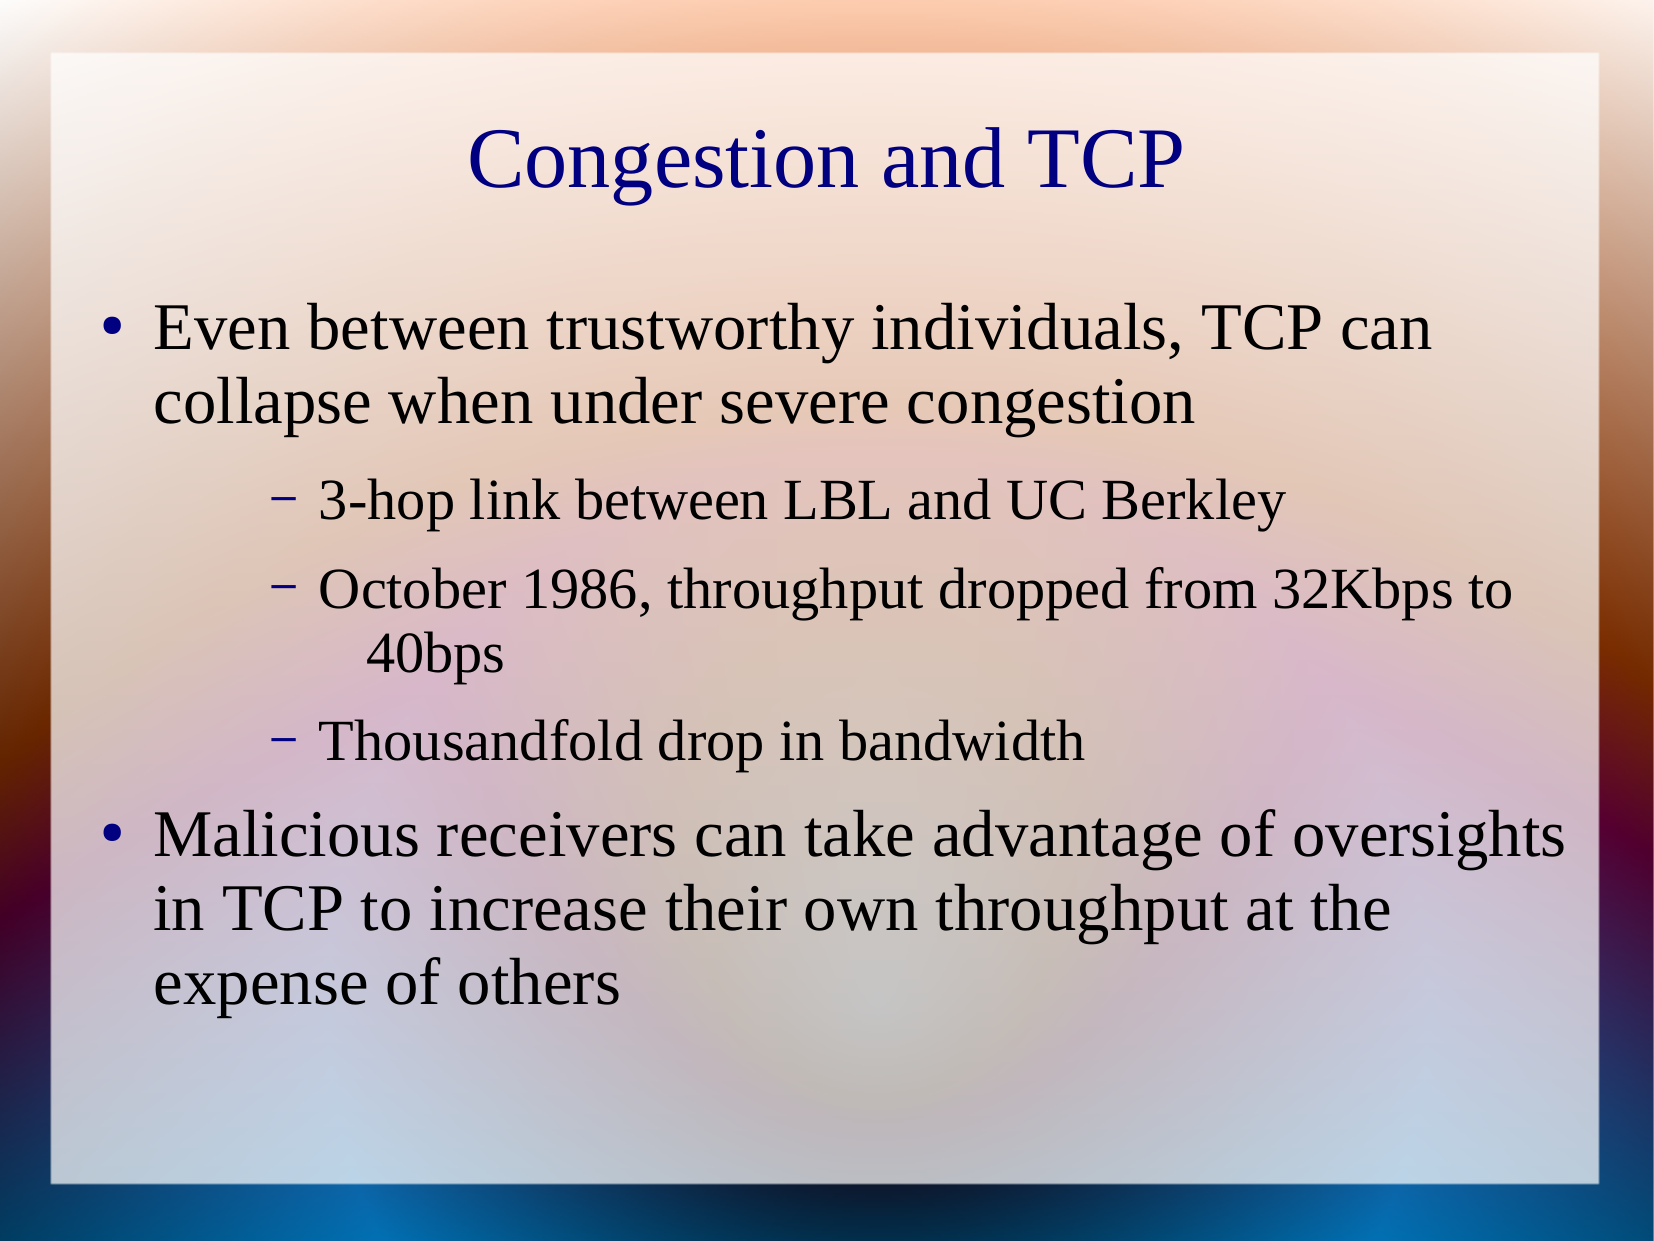

# Congestion and TCP
Even between trustworthy individuals, TCP can collapse when under severe congestion
3-hop link between LBL and UC Berkley
October 1986, throughput dropped from 32Kbps to 40bps
Thousandfold drop in bandwidth
Malicious receivers can take advantage of oversights in TCP to increase their own throughput at the expense of others